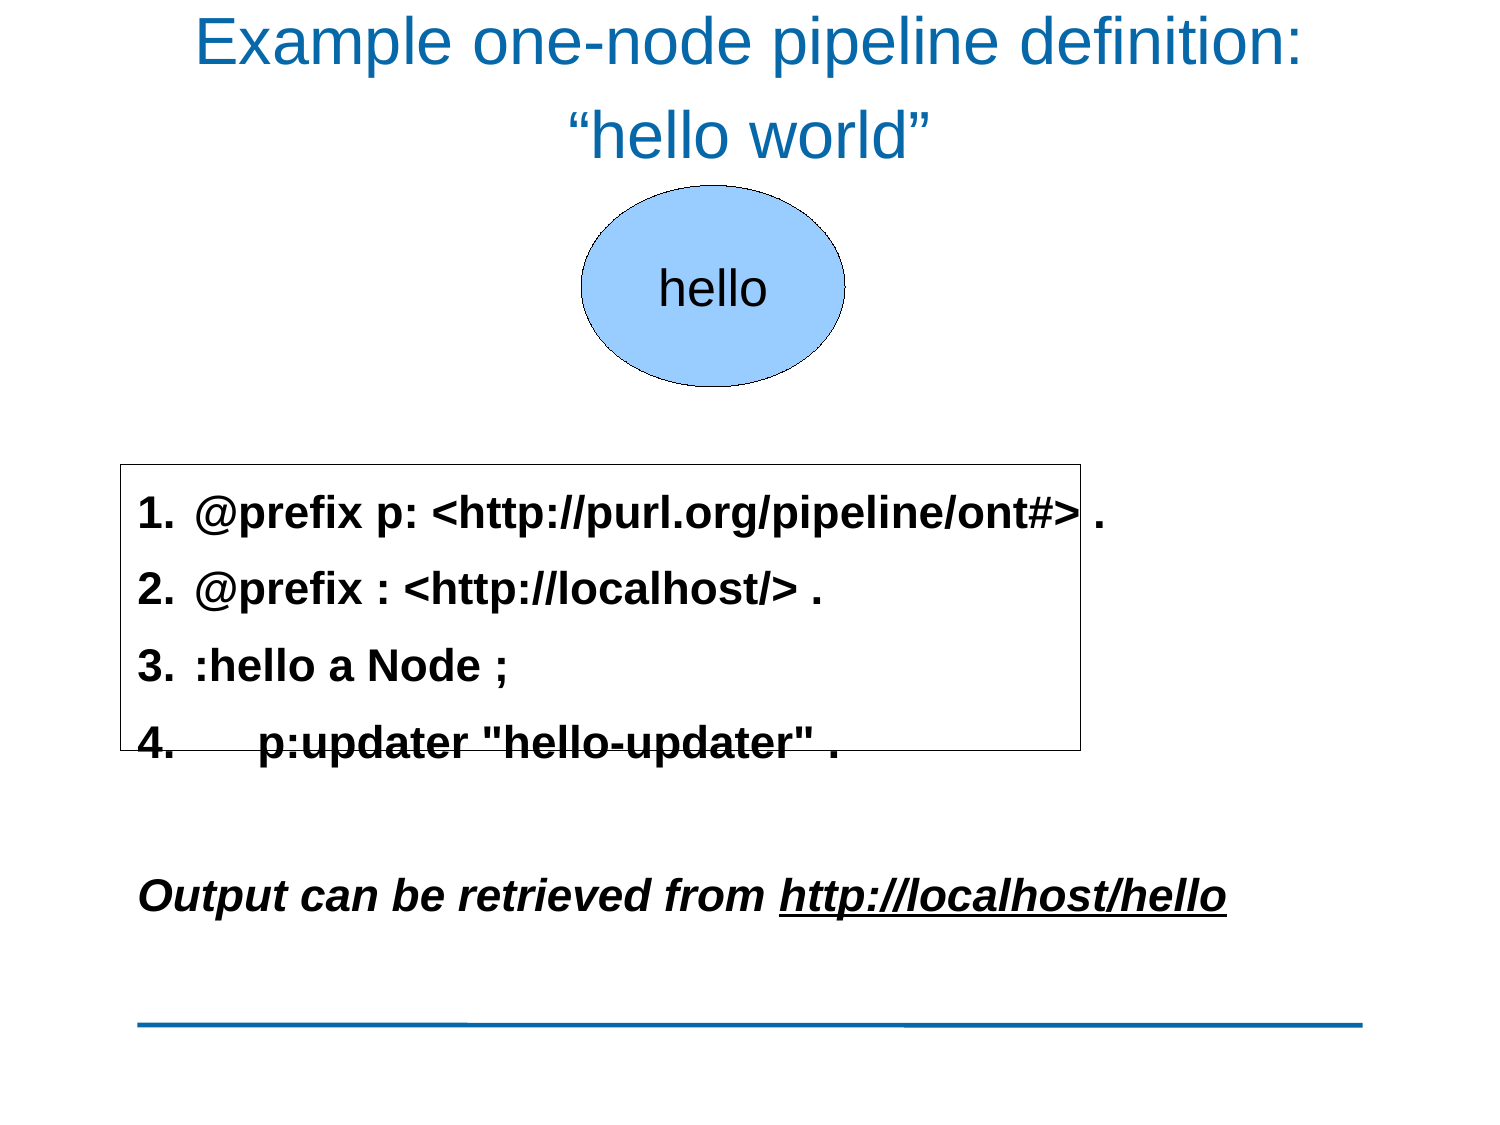

# Example one-node pipeline definition: “hello world”
hello
@prefix p: <http://purl.org/pipeline/ont#> .
@prefix : <http://localhost/> .
:hello a Node ;
 p:updater "hello-updater" .
Output can be retrieved from http://localhost/hello